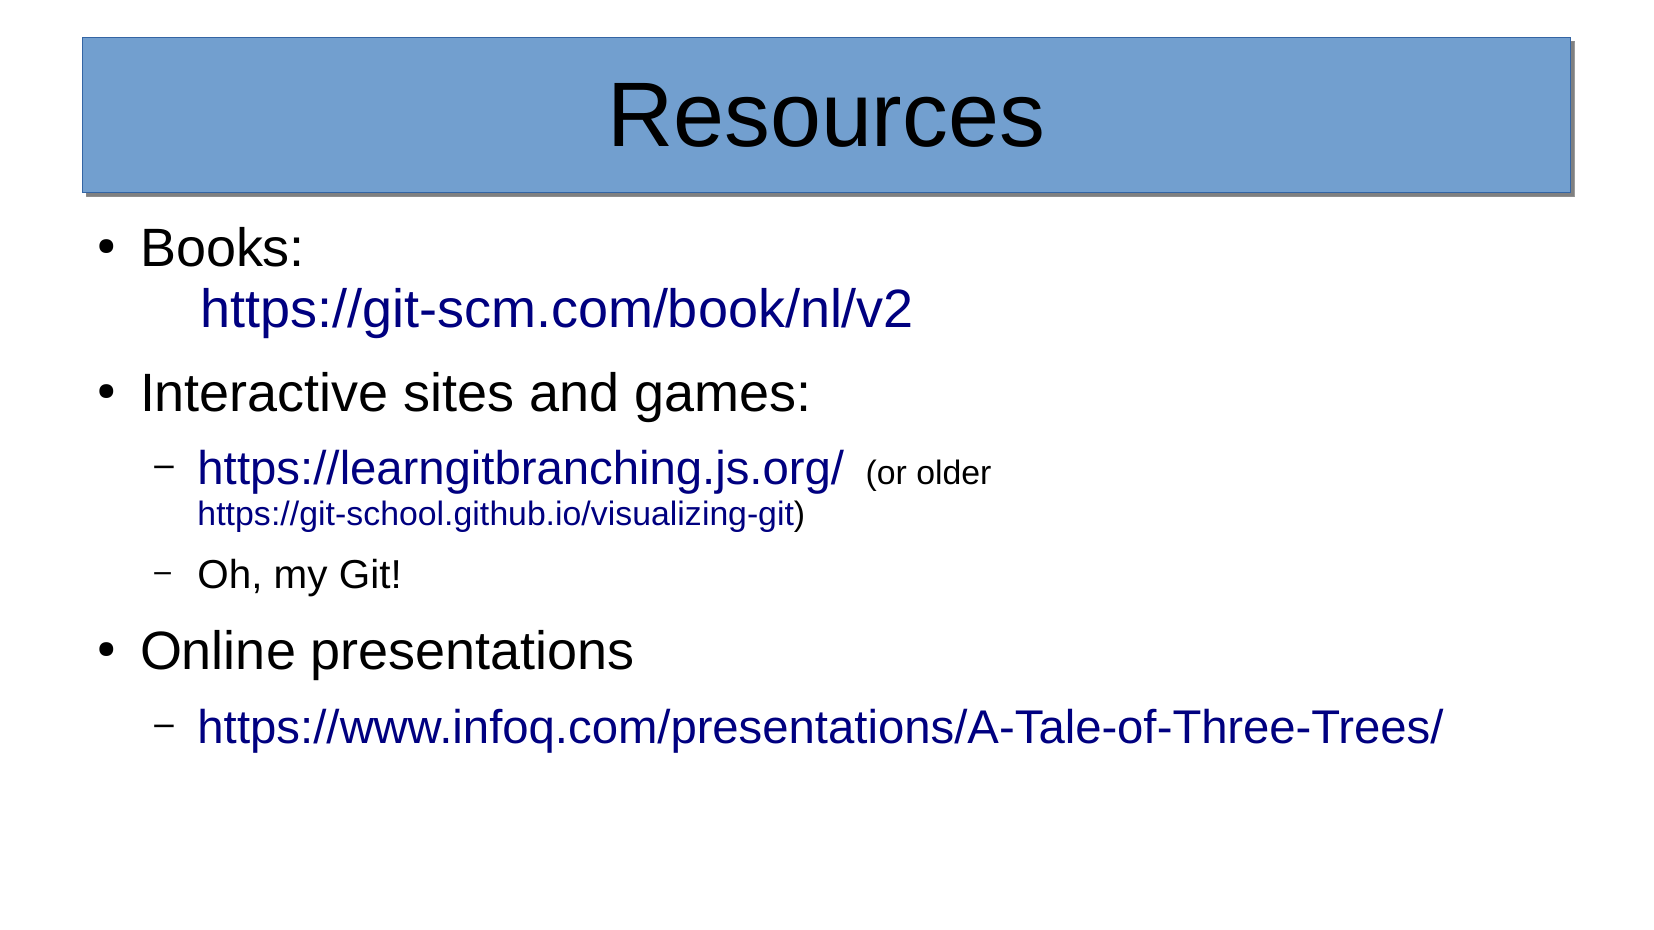

# Resources
Books:
	https://git-scm.com/book/nl/v2
Interactive sites and games:
https://learngitbranching.js.org/	(or older https://git-school.github.io/visualizing-git)
Oh, my Git!
Online presentations
https://www.infoq.com/presentations/A-Tale-of-Three-Trees/